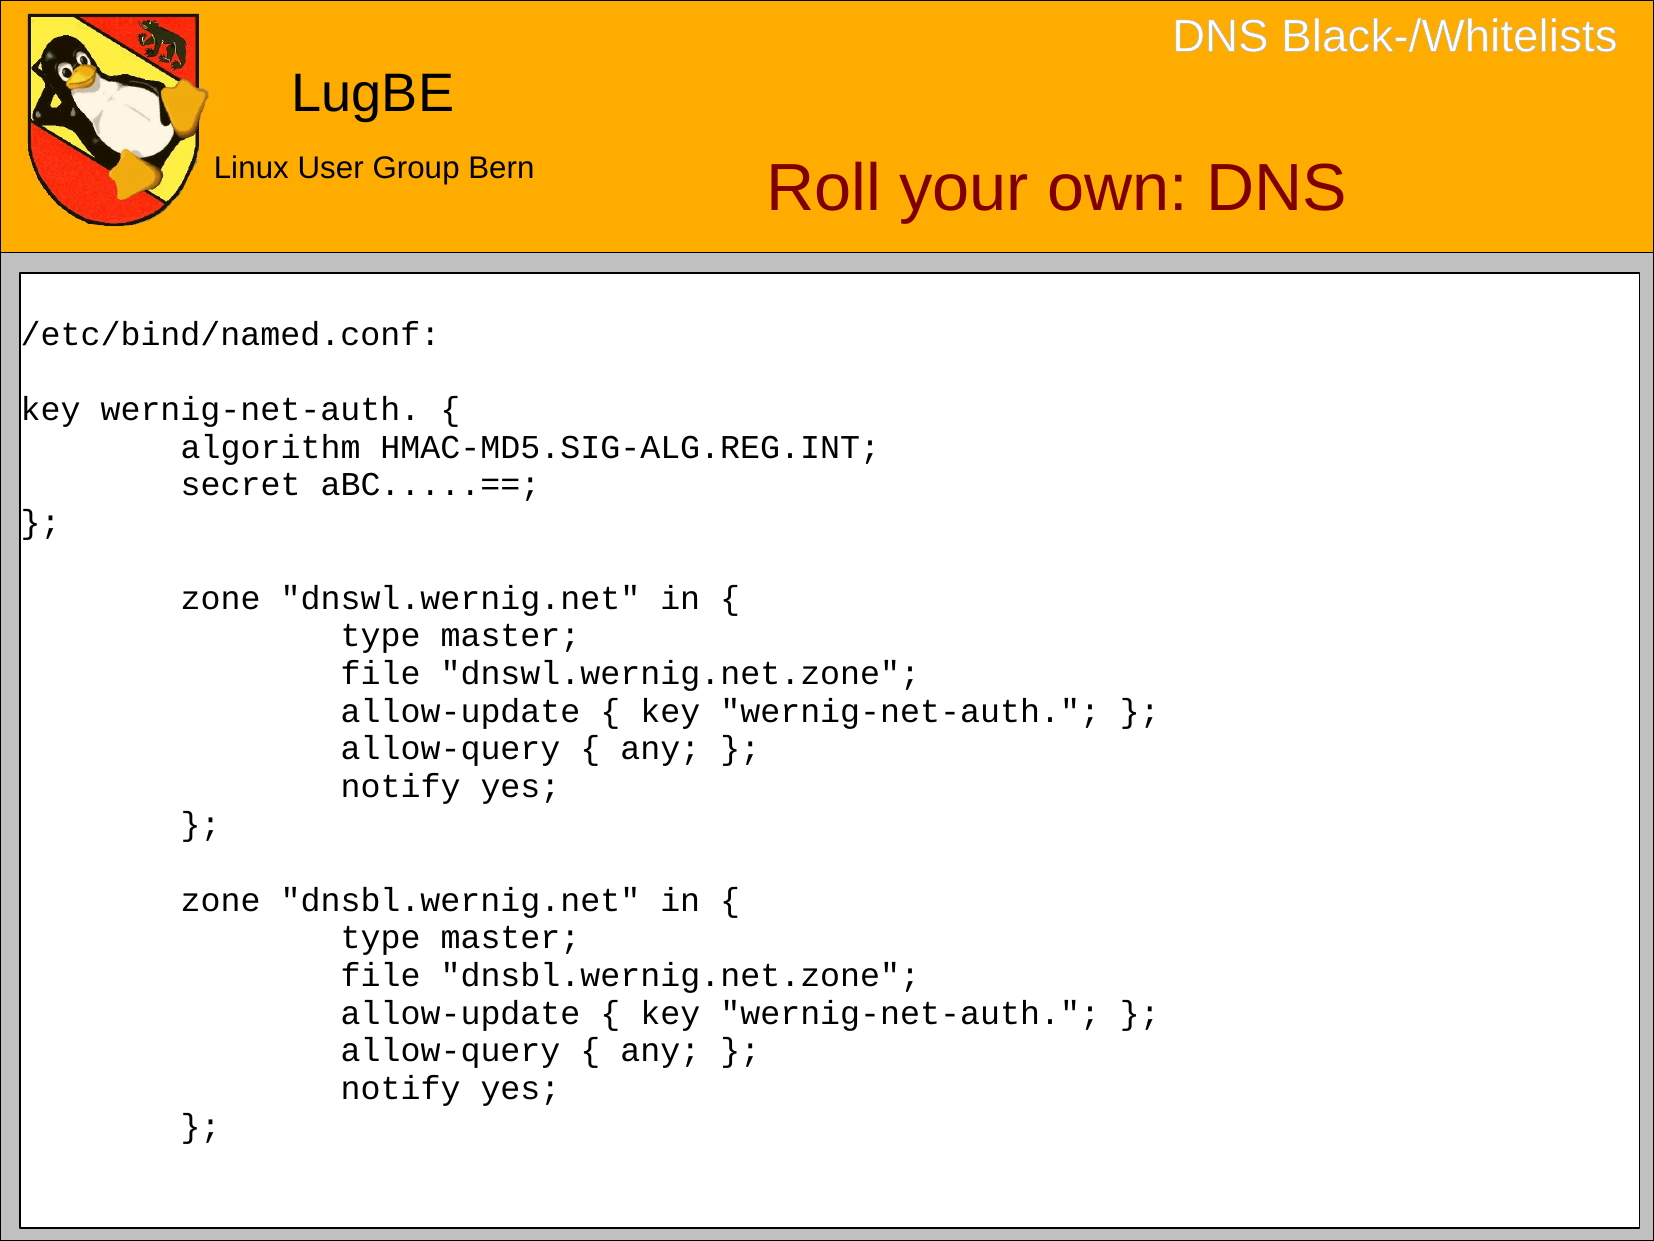

Roll your own: DNS
/etc/bind/named.conf:
key wernig-net-auth. {
 algorithm HMAC-MD5.SIG-ALG.REG.INT;
 secret aBC.....==;
};
 zone "dnswl.wernig.net" in {
 type master;
 file "dnswl.wernig.net.zone";
 allow-update { key "wernig-net-auth."; };
 allow-query { any; };
 notify yes;
 };
 zone "dnsbl.wernig.net" in {
 type master;
 file "dnsbl.wernig.net.zone";
 allow-update { key "wernig-net-auth."; };
 allow-query { any; };
 notify yes;
 };